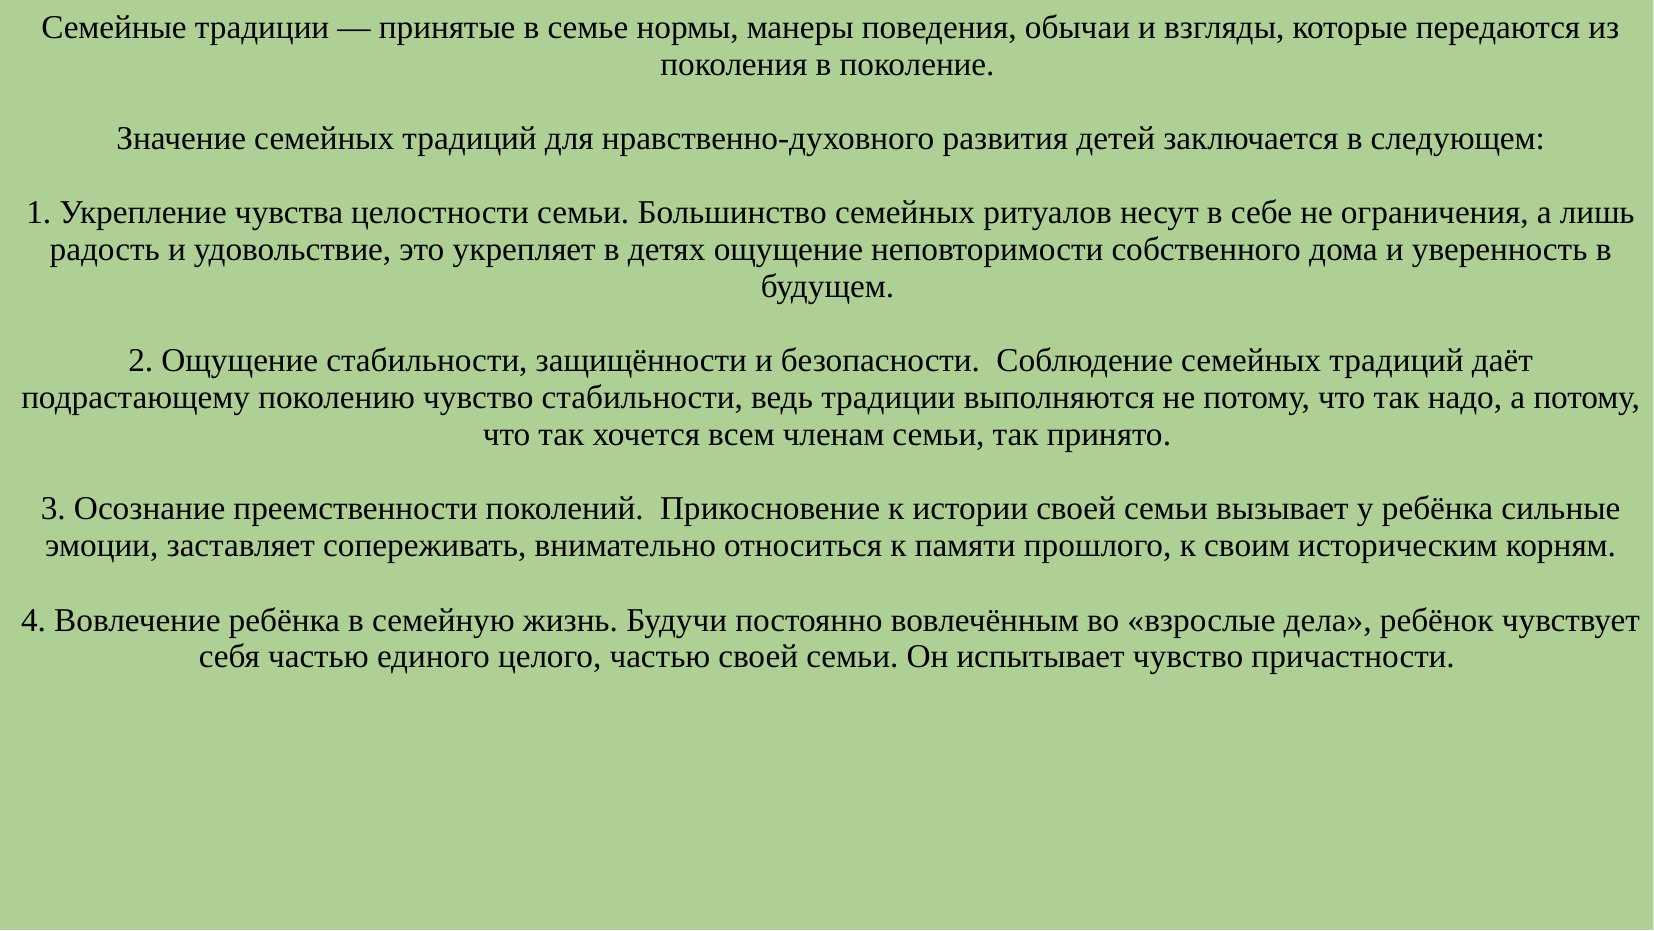

Семейные традиции — принятые в семье нормы, манеры поведения, обычаи и взгляды, которые передаются из поколения в поколение.
Значение семейных традиций для нравственно-духовного развития детей заключается в следующем:
1. Укрепление чувства целостности семьи. Большинство семейных ритуалов несут в себе не ограничения, а лишь радость и удовольствие, это укрепляет в детях ощущение неповторимости собственного дома и уверенность в будущем.
2. Ощущение стабильности, защищённости и безопасности. Соблюдение семейных традиций даёт подрастающему поколению чувство стабильности, ведь традиции выполняются не потому, что так надо, а потому, что так хочется всем членам семьи, так принято.
3. Осознание преемственности поколений. Прикосновение к истории своей семьи вызывает у ребёнка сильные эмоции, заставляет сопереживать, внимательно относиться к памяти прошлого, к своим историческим корням.
4. Вовлечение ребёнка в семейную жизнь. Будучи постоянно вовлечённым во «взрослые дела», ребёнок чувствует себя частью единого целого, частью своей семьи. Он испытывает чувство причастности.